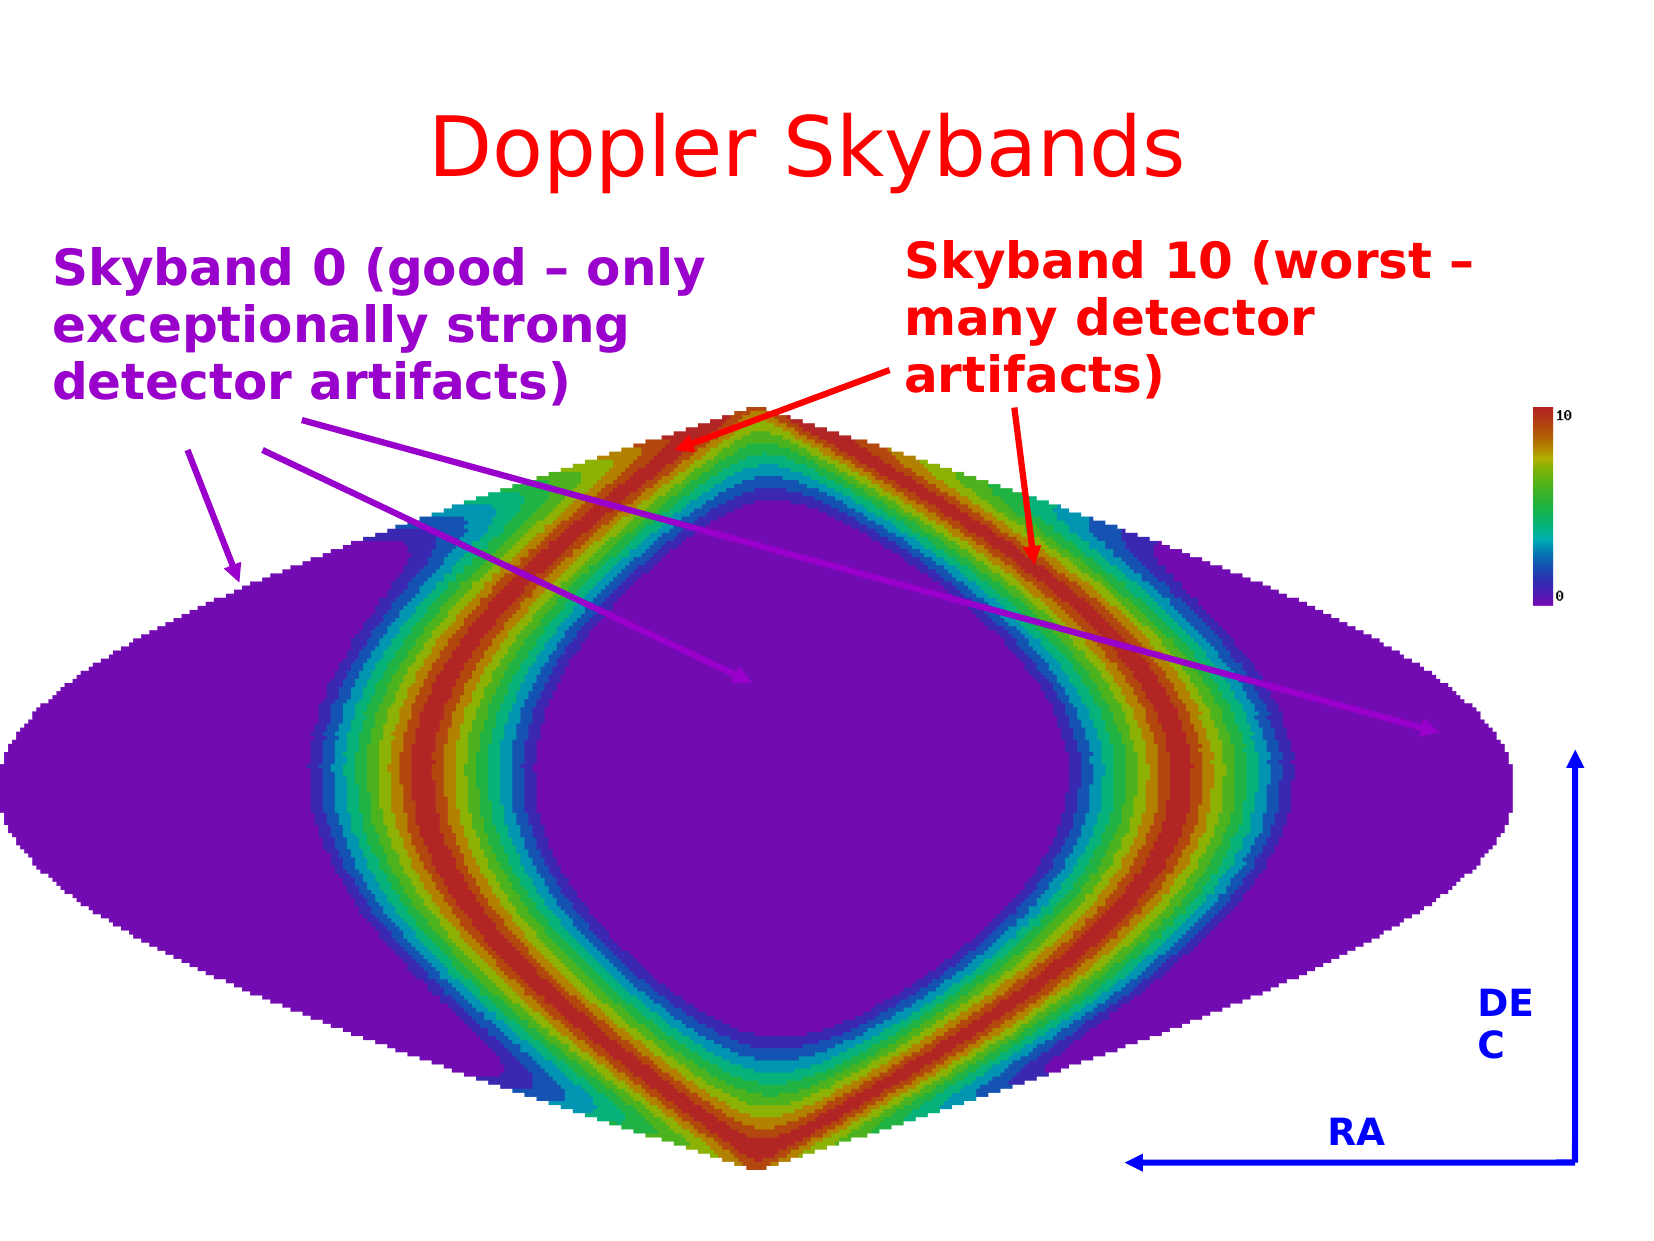

# Doppler Skybands
Skyband 10 (worst – many detector artifacts)
Skyband 0 (good – only exceptionally strong detector artifacts)
DEC
RA